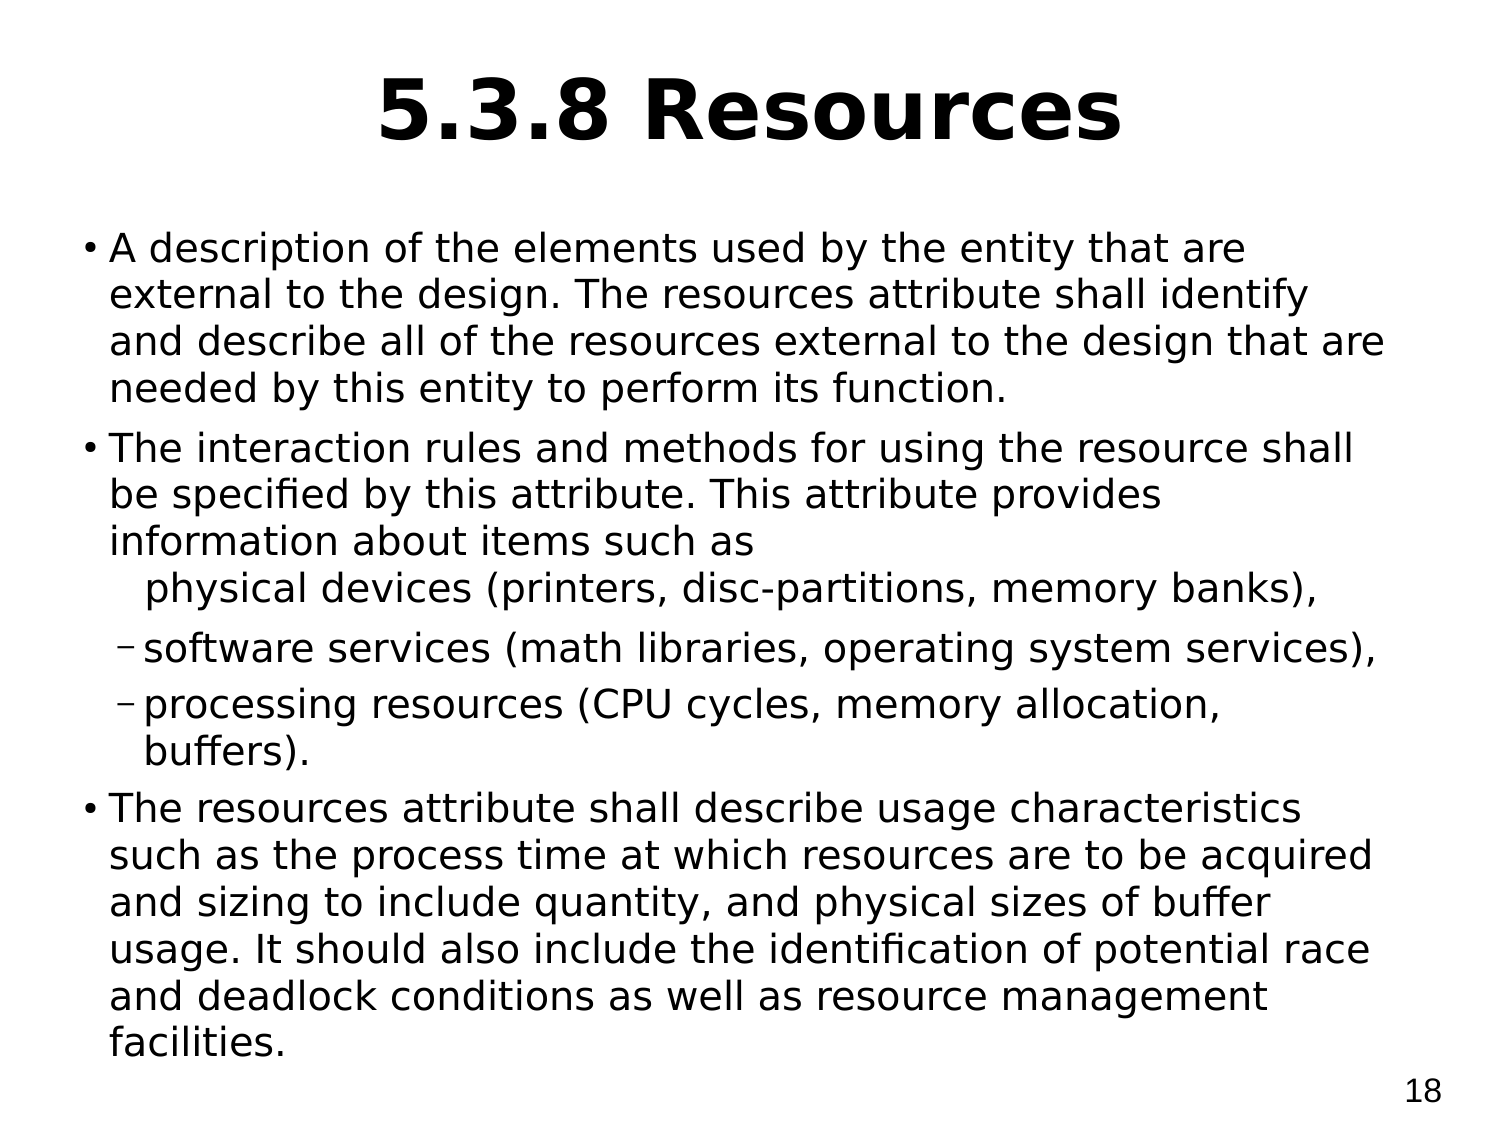

# 5.3.8 Resources
A description of the elements used by the entity that are external to the design. The resources attribute shall identify and describe all of the resources external to the design that are needed by this entity to perform its function.
The interaction rules and methods for using the resource shall be specified by this attribute. This attribute provides information about items such as
	physical devices (printers, disc-partitions, memory banks),
software services (math libraries, operating system services),
processing resources (CPU cycles, memory allocation, buffers).
The resources attribute shall describe usage characteristics such as the process time at which resources are to be acquired and sizing to include quantity, and physical sizes of buffer usage. It should also include the identification of potential race and deadlock conditions as well as resource management facilities.